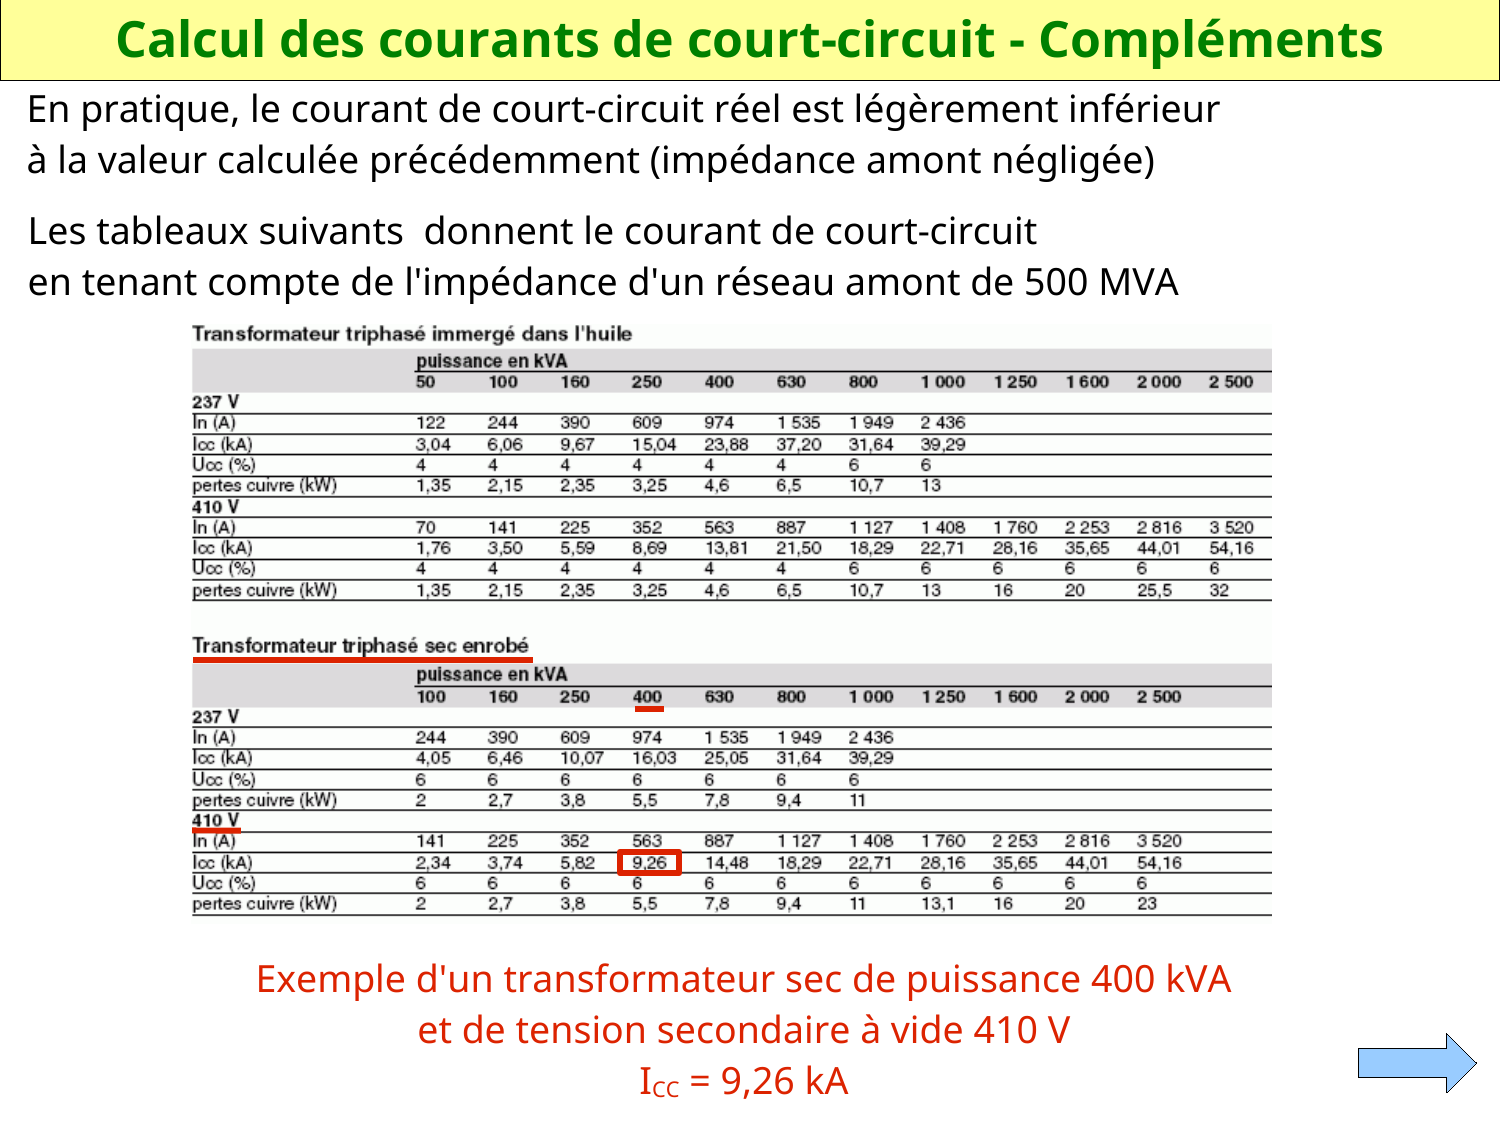

Calcul des courants de court-circuit - Compléments
En pratique, le courant de court-circuit réel est légèrement inférieur
à la valeur calculée précédemment (impédance amont négligée)
Les tableaux suivants donnent le courant de court-circuit
en tenant compte de l'impédance d'un réseau amont de 500 MVA
Exemple d'un transformateur sec de puissance 400 kVA
et de tension secondaire à vide 410 V
ICC = 9,26 kA